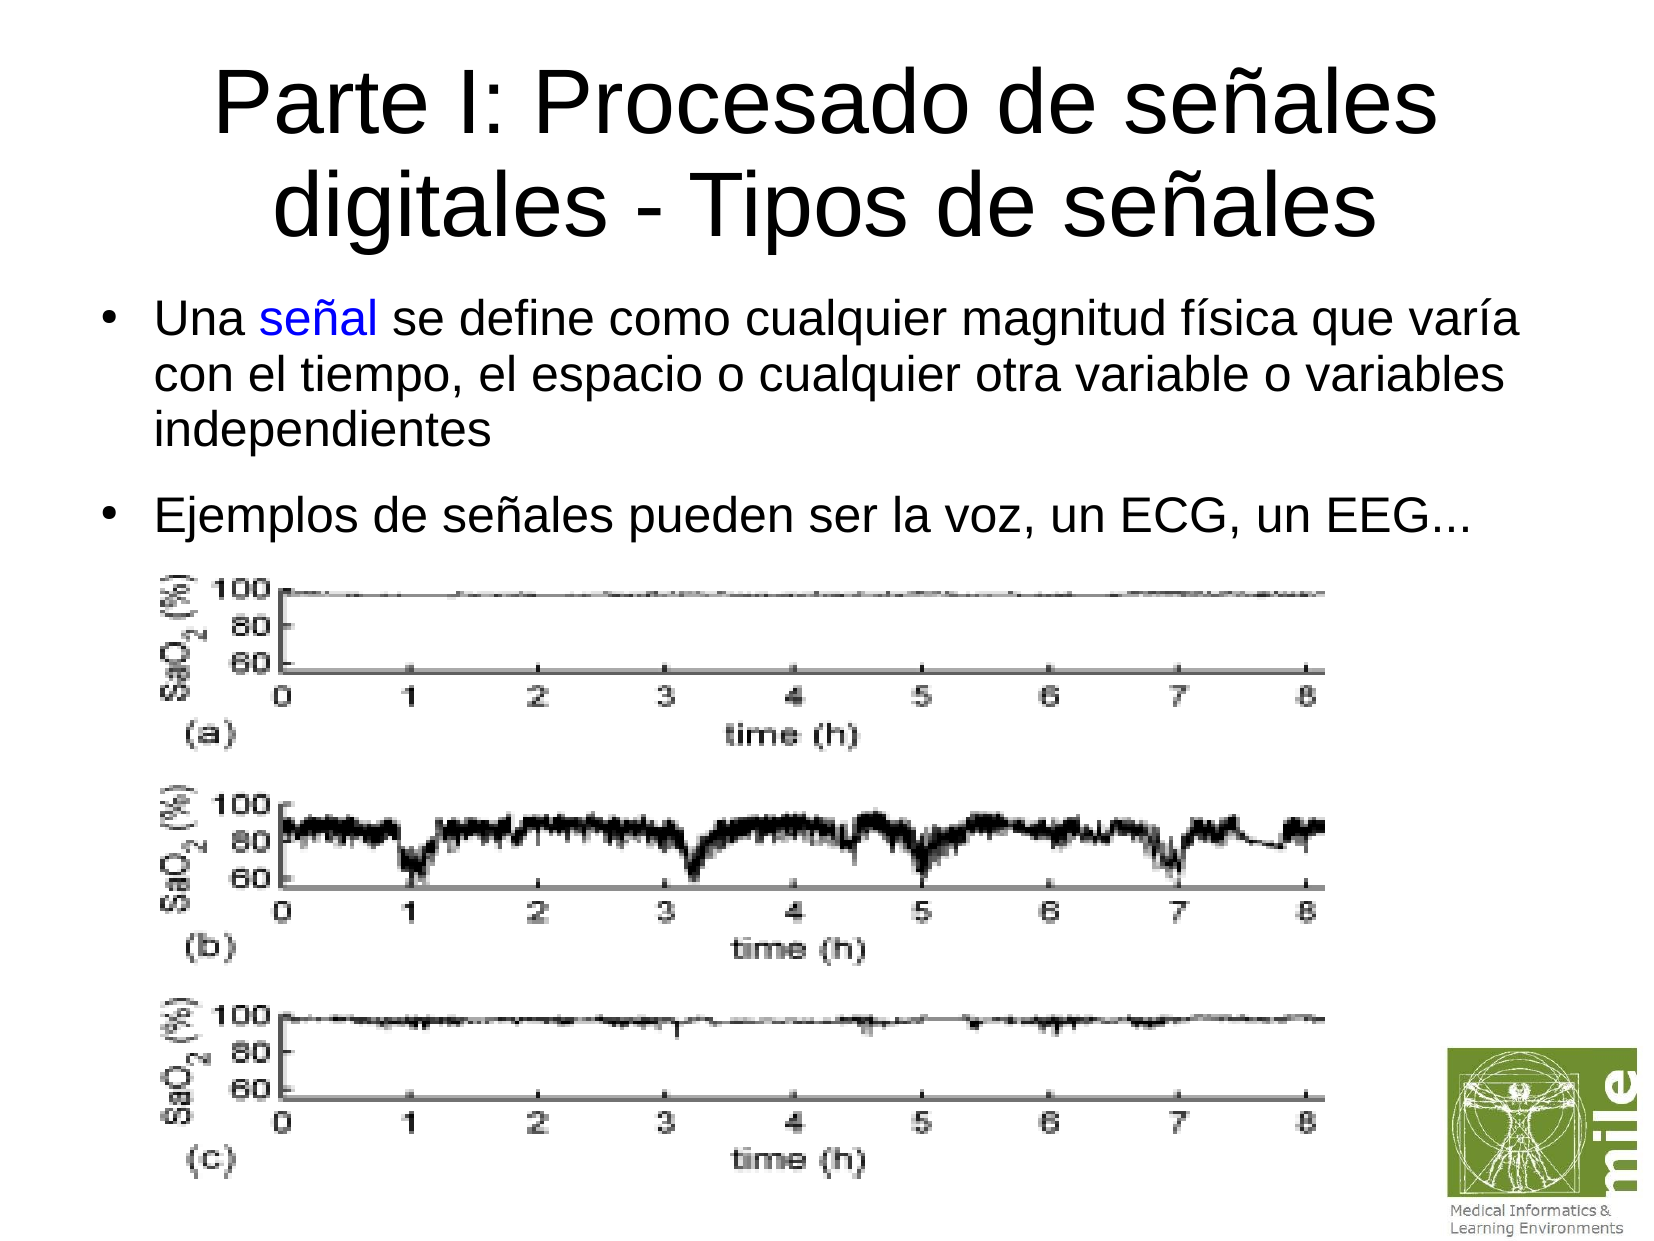

# Parte I: Procesado de señales digitales - Tipos de señales
Una señal se define como cualquier magnitud física que varía con el tiempo, el espacio o cualquier otra variable o variables independientes
Ejemplos de señales pueden ser la voz, un ECG, un EEG...